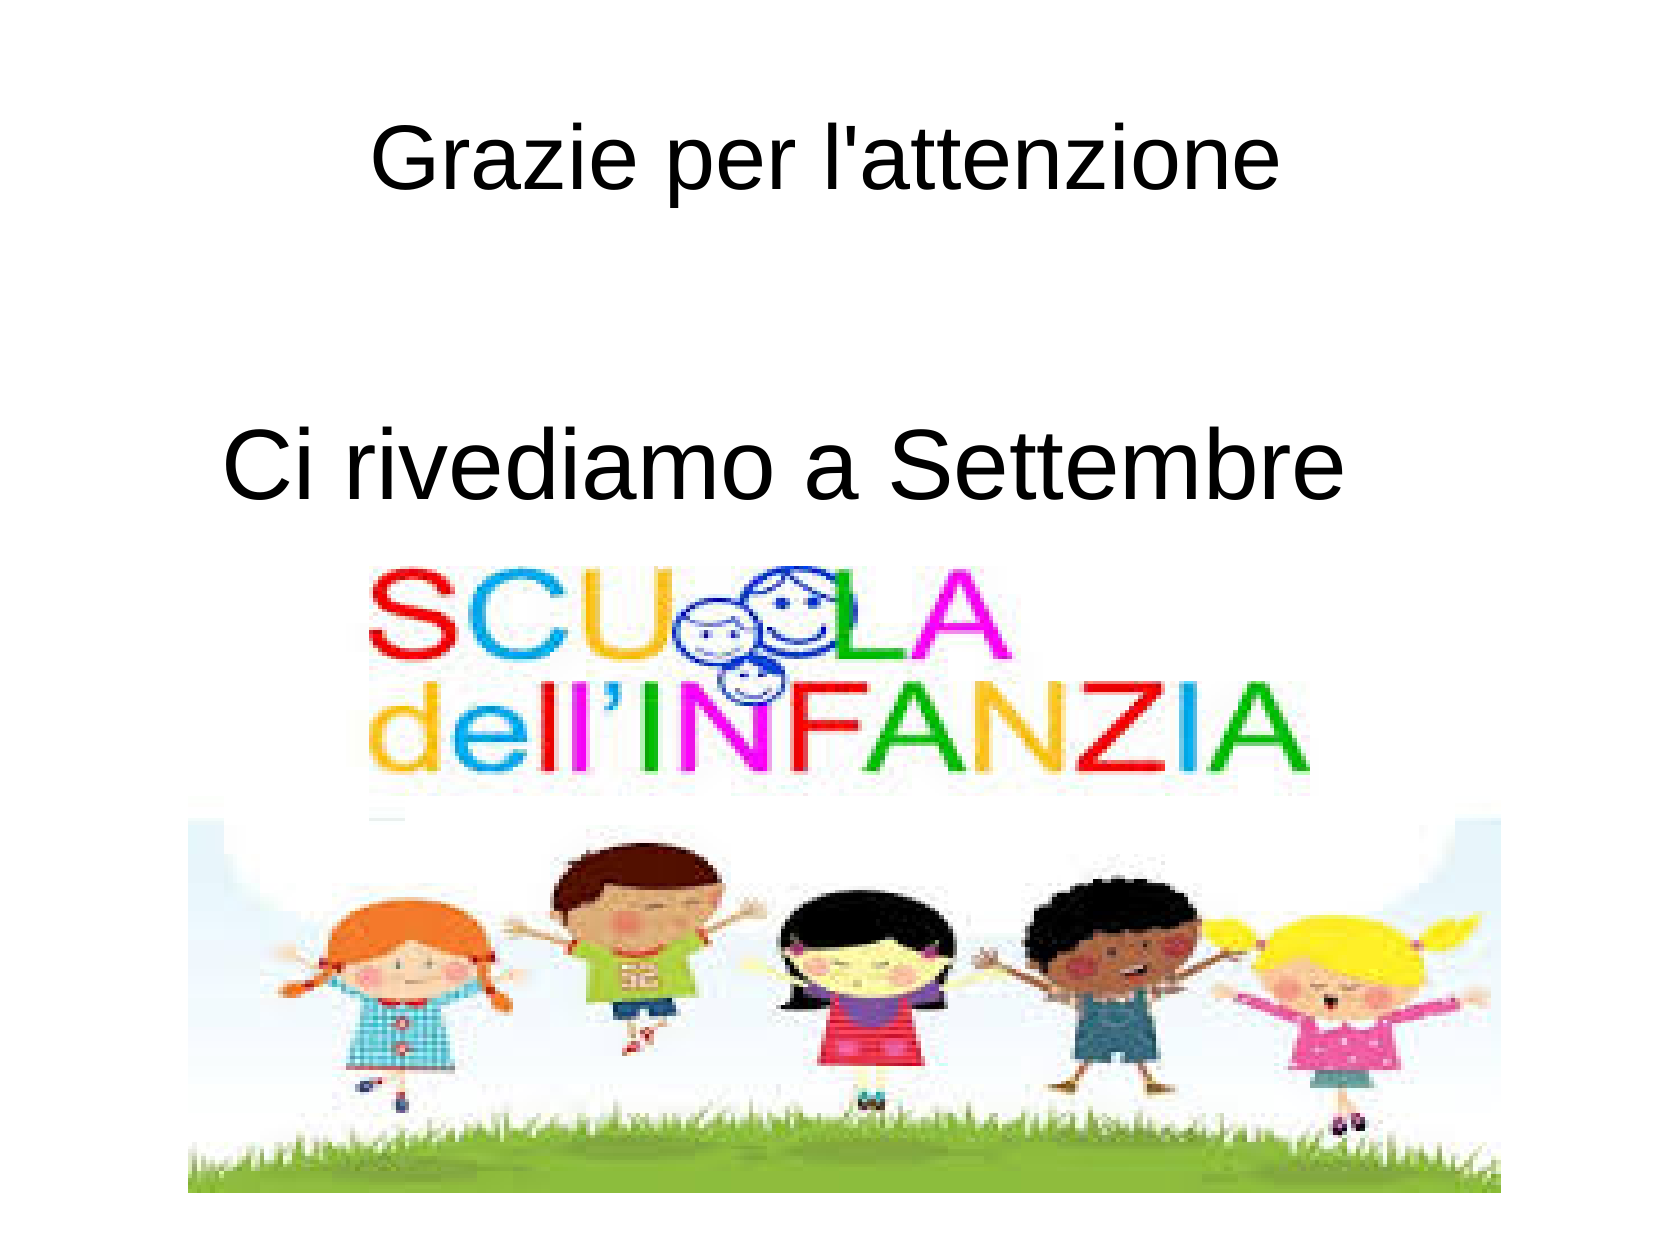

# Grazie per l'attenzione
 Ci rivediamo a Settembre